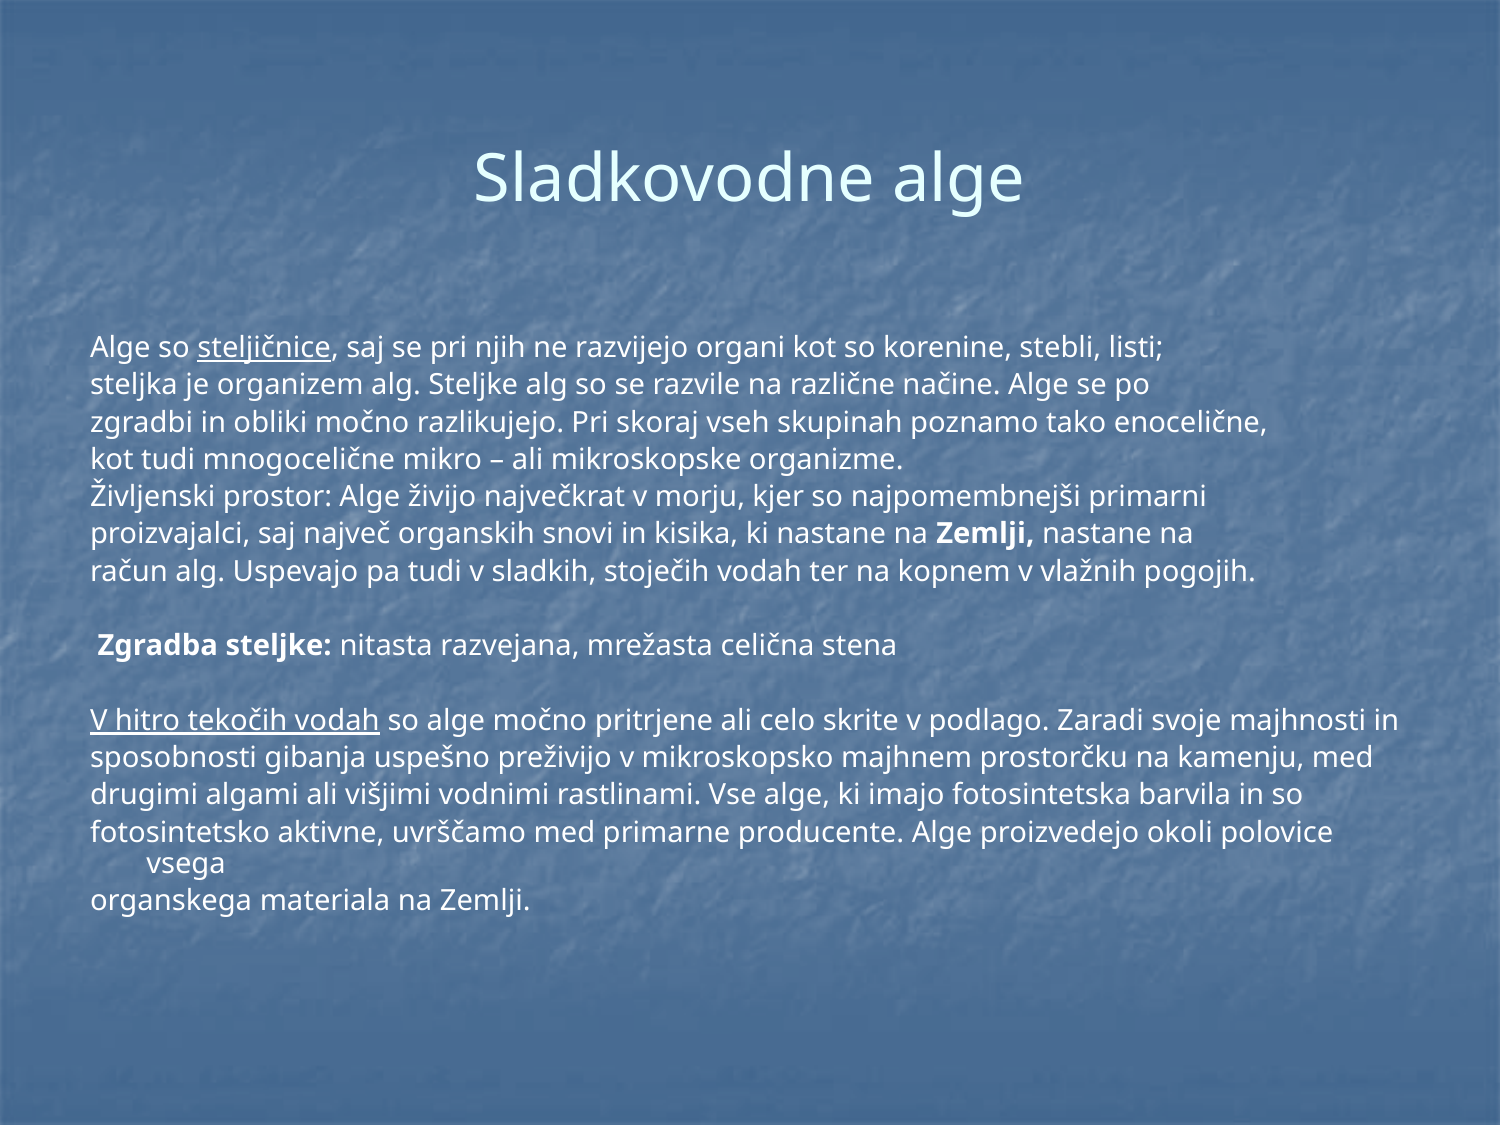

# Sladkovodne alge
Alge so steljičnice, saj se pri njih ne razvijejo organi kot so korenine, stebli, listi;
steljka je organizem alg. Steljke alg so se razvile na različne načine. Alge se po
zgradbi in obliki močno razlikujejo. Pri skoraj vseh skupinah poznamo tako enocelične,
kot tudi mnogocelične mikro – ali mikroskopske organizme.
Življenski prostor: Alge živijo največkrat v morju, kjer so najpomembnejši primarni
proizvajalci, saj največ organskih snovi in kisika, ki nastane na Zemlji, nastane na
račun alg. Uspevajo pa tudi v sladkih, stoječih vodah ter na kopnem v vlažnih pogojih.
 Zgradba steljke: nitasta razvejana, mrežasta celična stena
V hitro tekočih vodah so alge močno pritrjene ali celo skrite v podlago. Zaradi svoje majhnosti in
sposobnosti gibanja uspešno preživijo v mikroskopsko majhnem prostorčku na kamenju, med
drugimi algami ali višjimi vodnimi rastlinami. Vse alge, ki imajo fotosintetska barvila in so
fotosintetsko aktivne, uvrščamo med primarne producente. Alge proizvedejo okoli polovice vsega
organskega materiala na Zemlji.